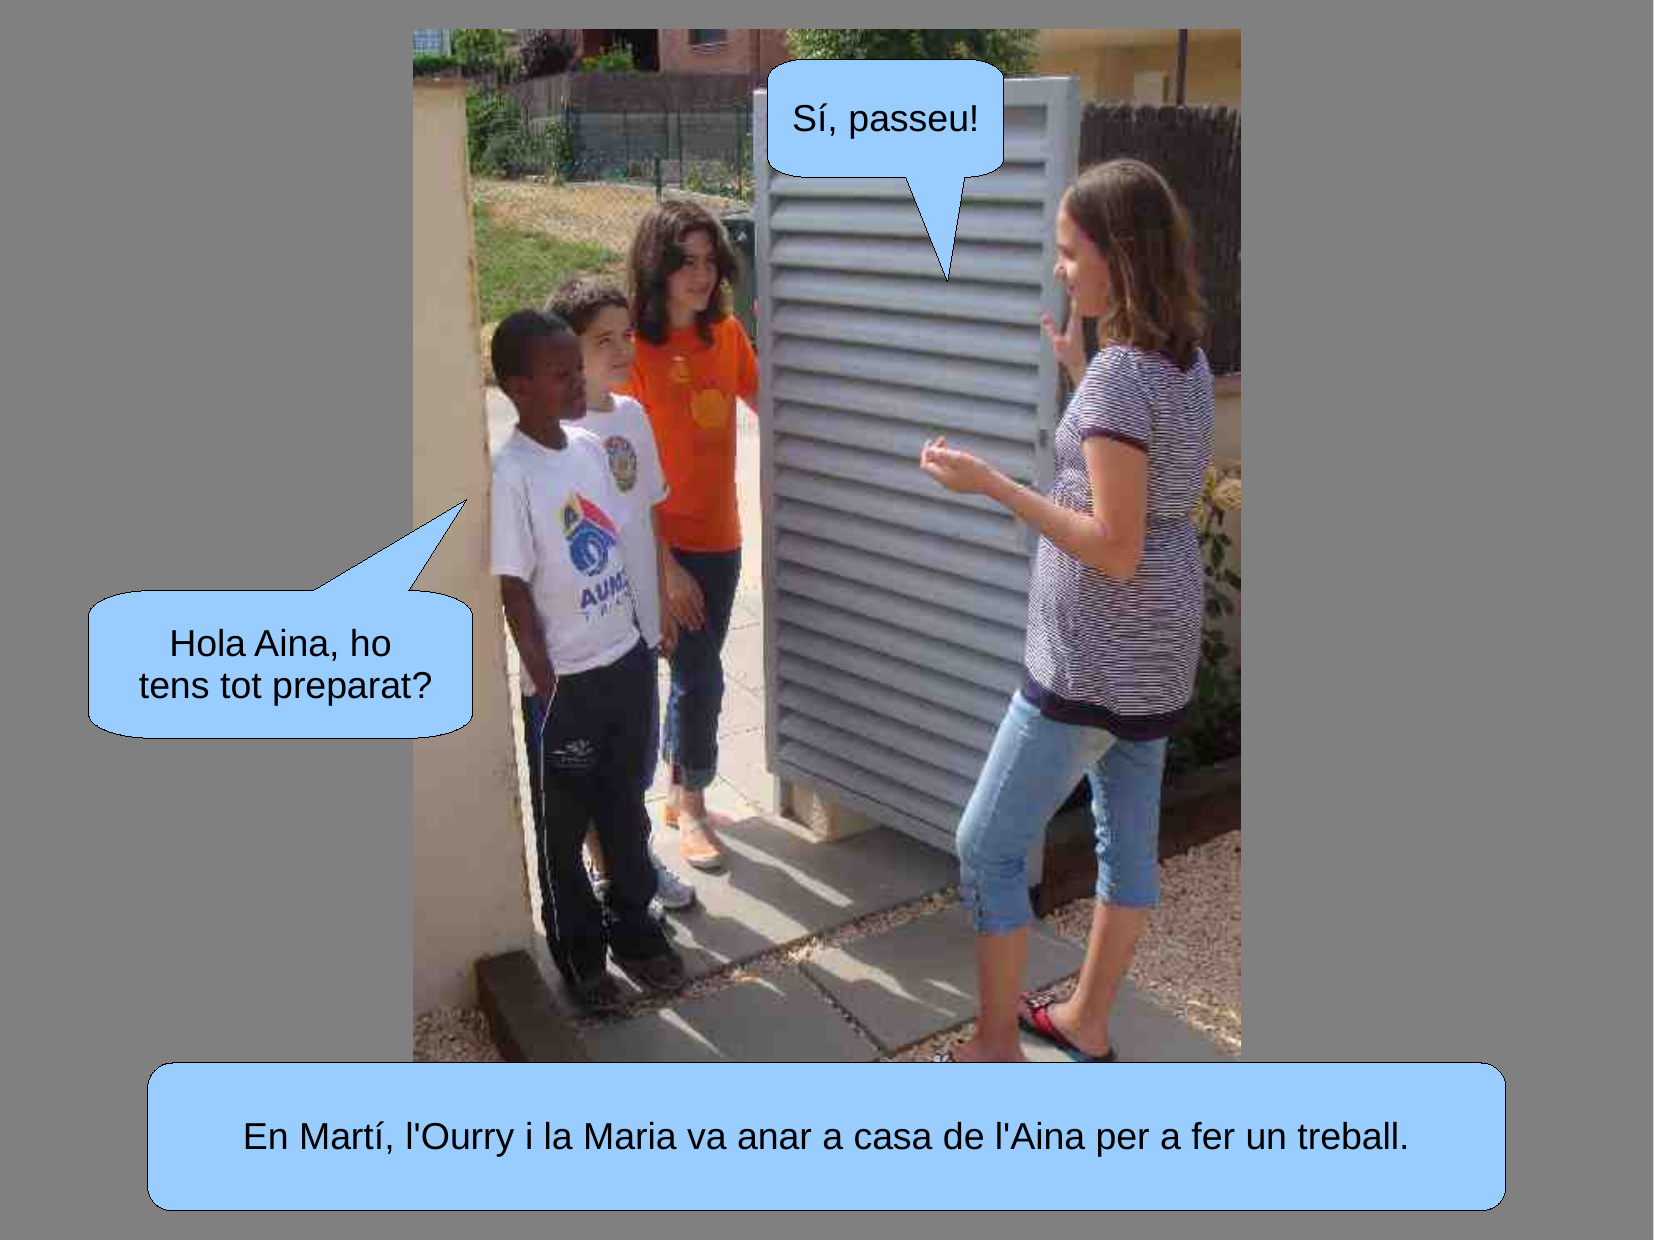

Sí, passeu!
Hola Aina, ho
 tens tot preparat?
En Martí, l'Ourry i la Maria va anar a casa de l'Aina per a fer un treball.